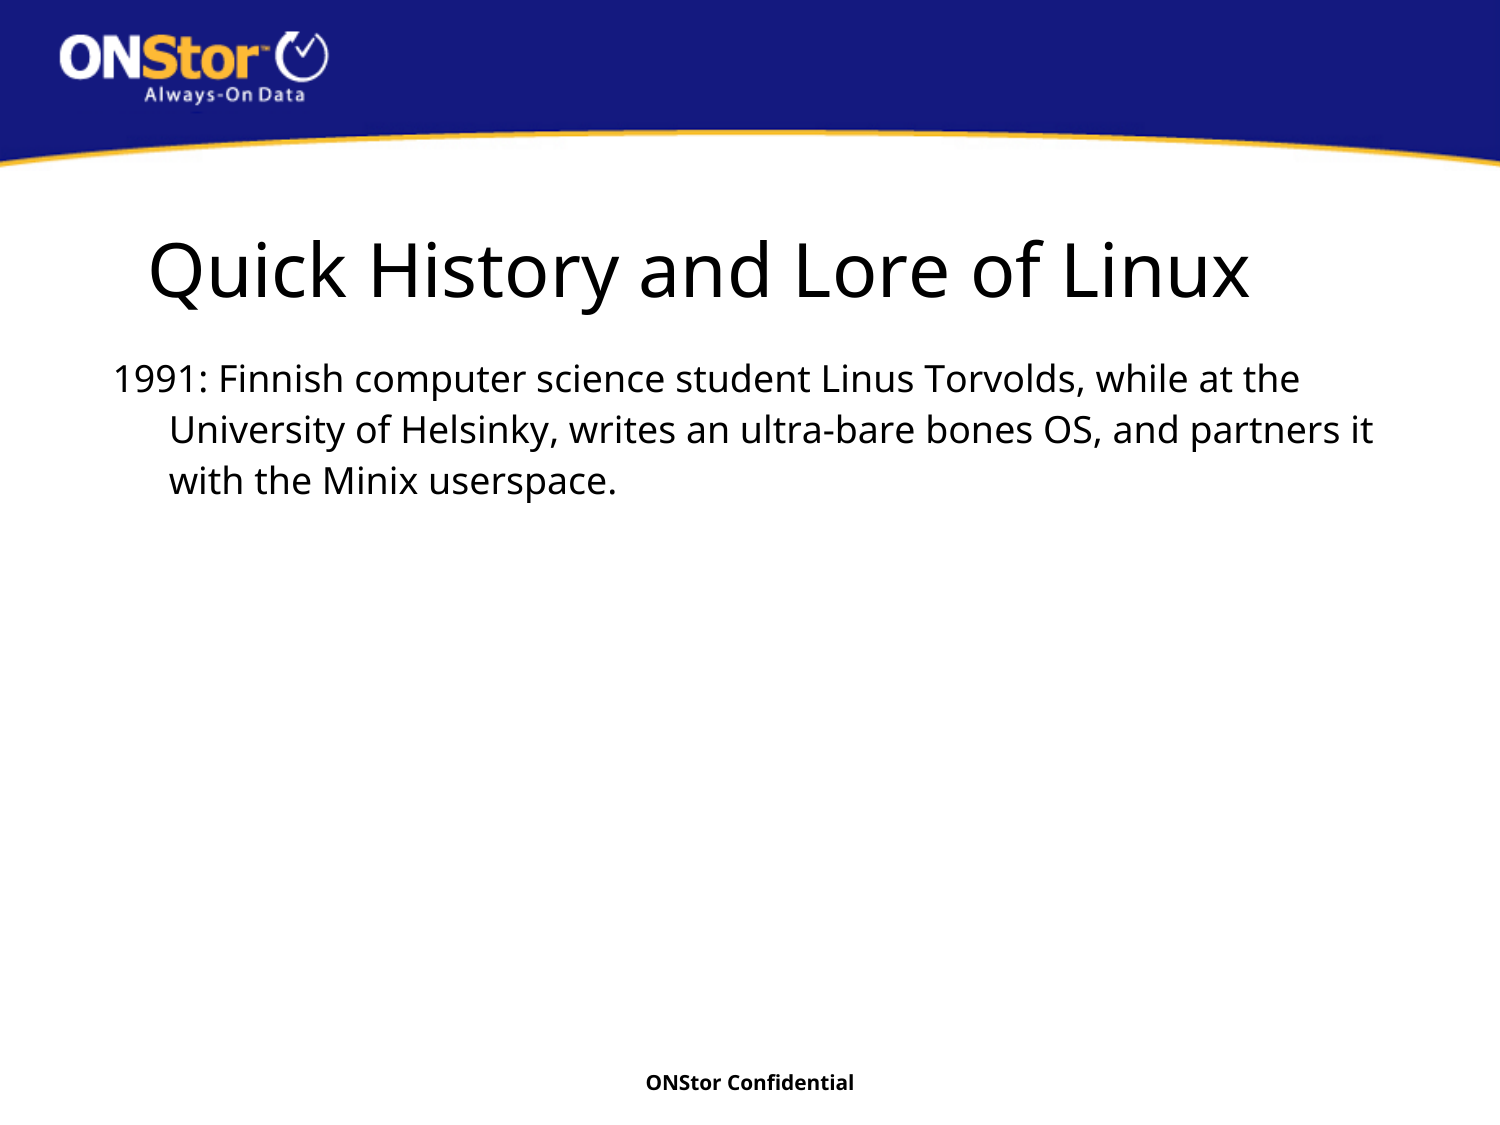

# Quick History and Lore of Linux
1991: Finnish computer science student Linus Torvolds, while at the University of Helsinky, writes an ultra-bare bones OS, and partners it with the Minix userspace.